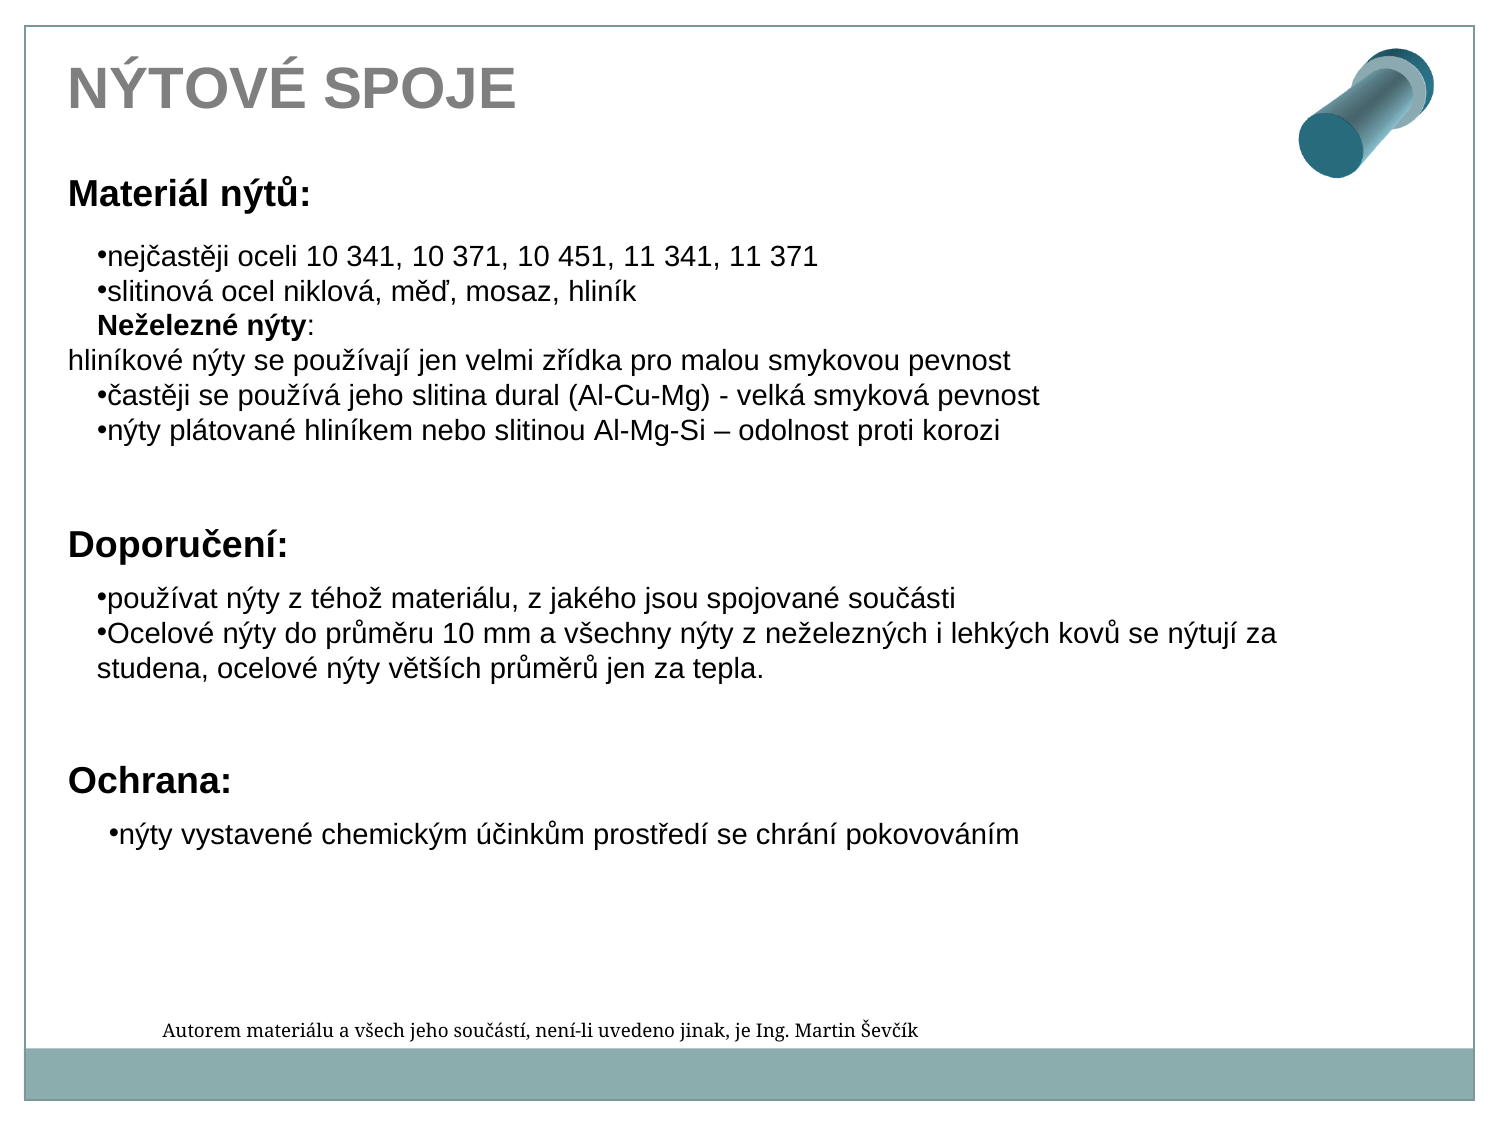

NÝTOVÉ SPOJE
Materiál nýtů:
nejčastěji oceli 10 341, 10 371, 10 451, 11 341, 11 371
slitinová ocel niklová, měď, mosaz, hliník
Neželezné nýty:
hliníkové nýty se používají jen velmi zřídka pro malou smykovou pevnost
častěji se používá jeho slitina dural (Al-Cu-Mg) - velká smyková pevnost
nýty plátované hliníkem nebo slitinou Al-Mg-Si – odolnost proti korozi
Doporučení:
používat nýty z téhož materiálu, z jakého jsou spojované součásti
Ocelové nýty do průměru 10 mm a všechny nýty z neželezných i lehkých kovů se nýtují za studena, ocelové nýty větších průměrů jen za tepla.
Ochrana:
nýty vystavené chemickým účinkům prostředí se chrání pokovováním
Autorem materiálu a všech jeho součástí, není-li uvedeno jinak, je Ing. Martin Ševčík